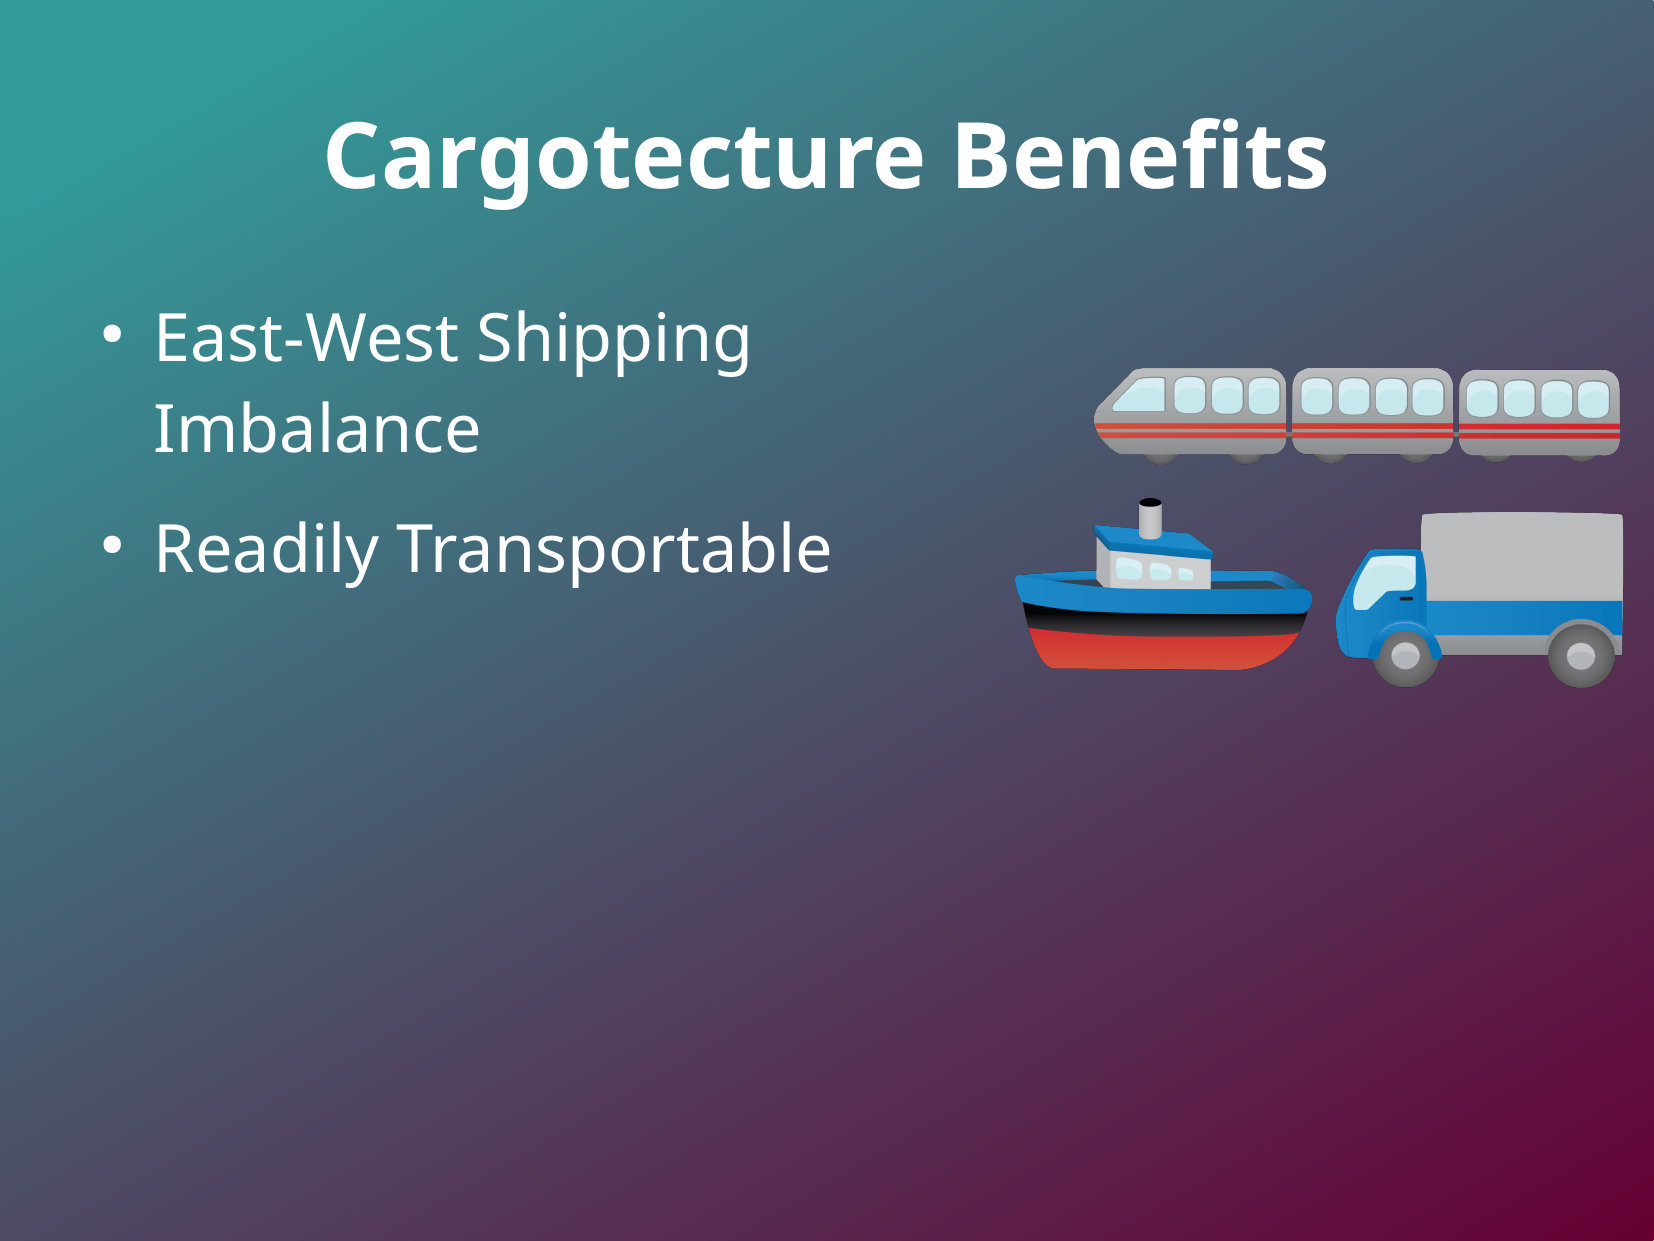

# Cargotecture Benefits
East-West Shipping Imbalance
Readily Transportable